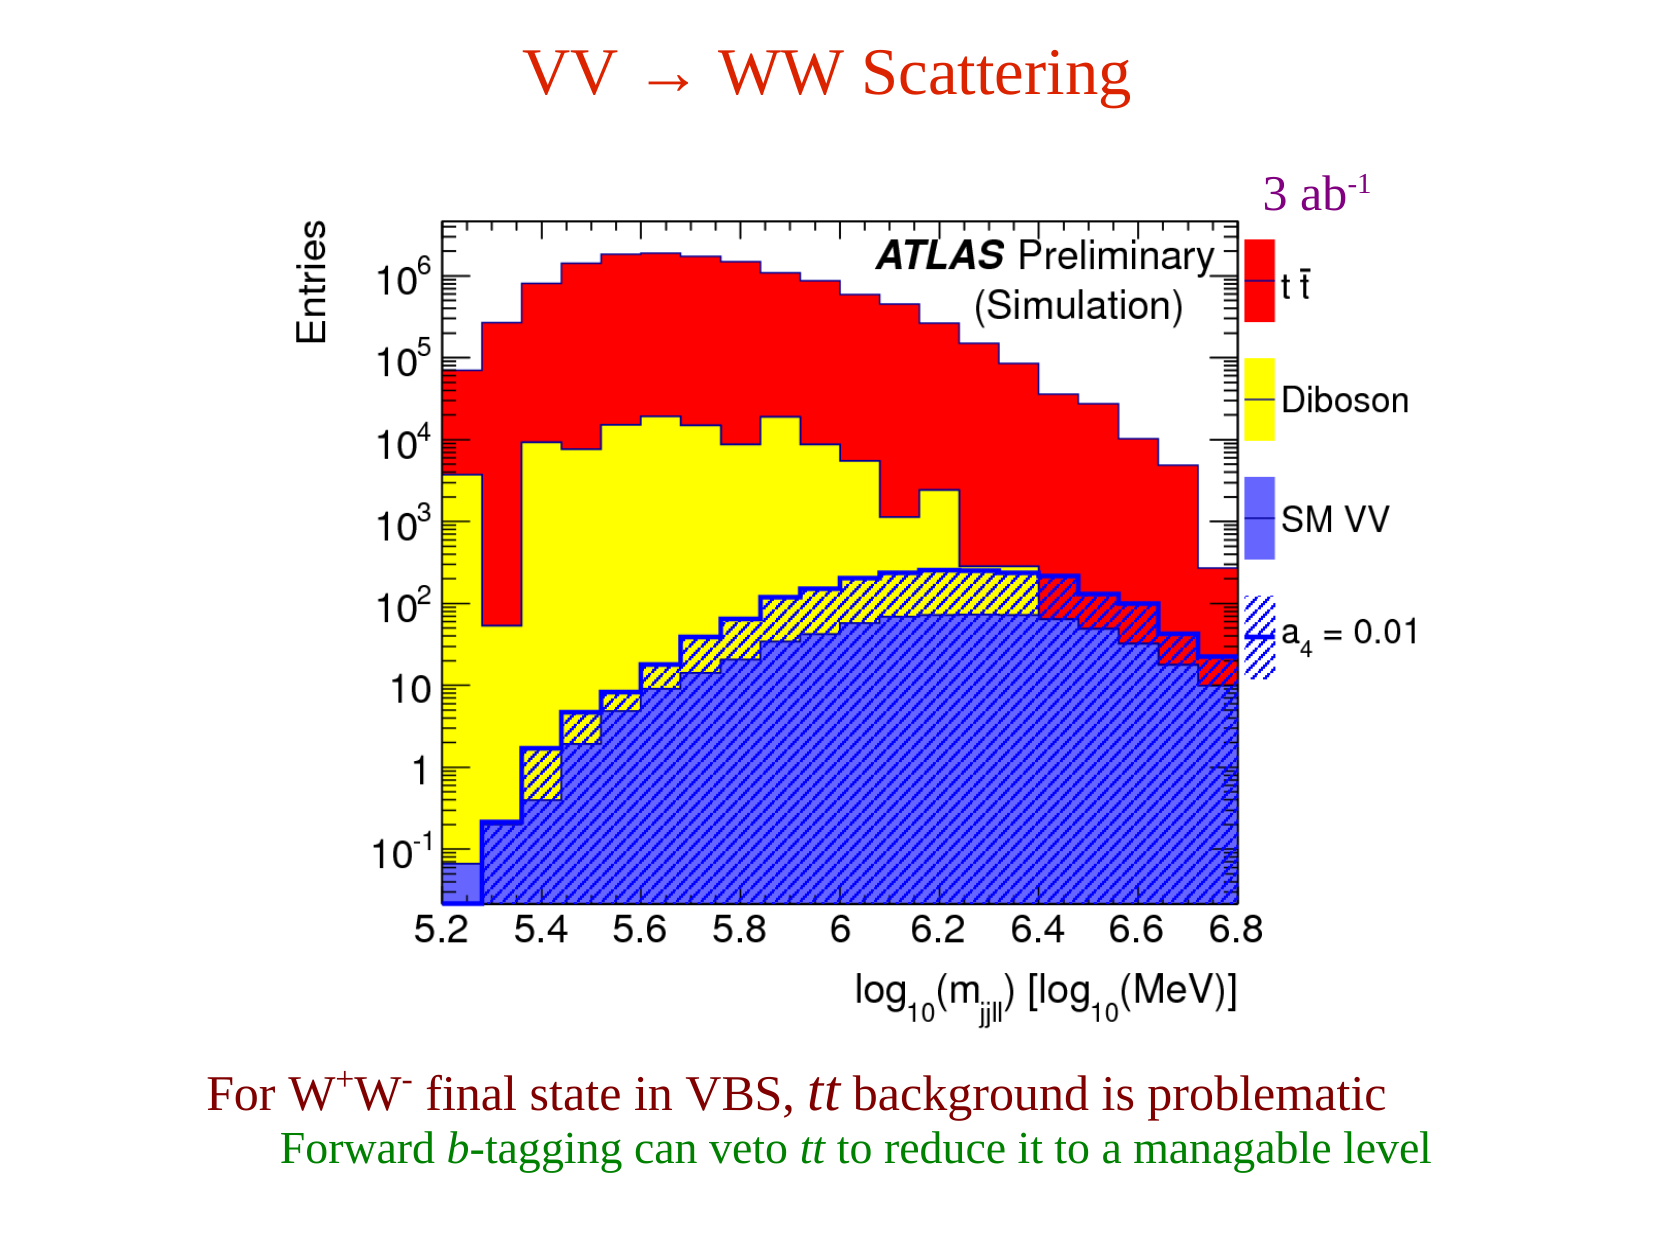

# VV → WW Scattering
3 ab-1
For W+W- final state in VBS, tt background is problematic
	Forward b-tagging can veto tt to reduce it to a managable level